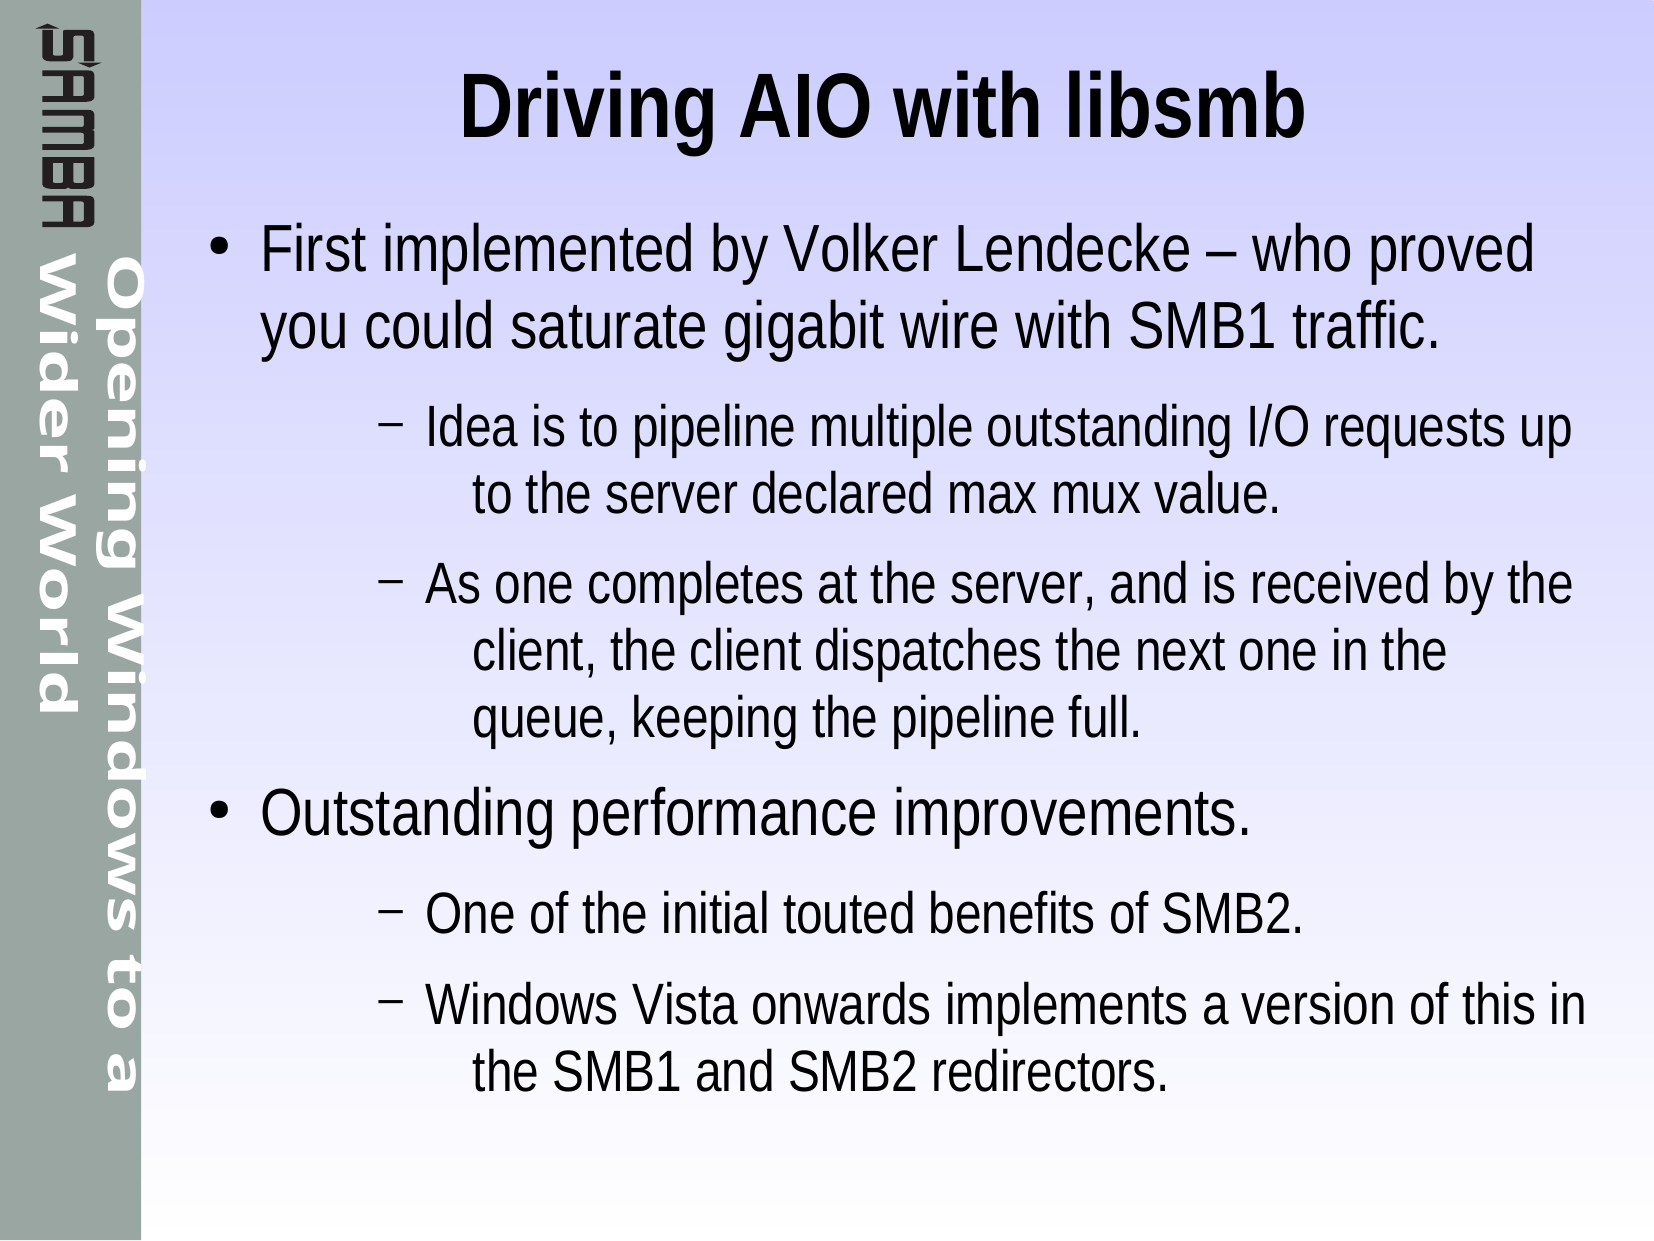

# Driving AIO with libsmb
First implemented by Volker Lendecke – who proved you could saturate gigabit wire with SMB1 traffic.
Idea is to pipeline multiple outstanding I/O requests up to the server declared max mux value.
As one completes at the server, and is received by the client, the client dispatches the next one in the queue, keeping the pipeline full.
Outstanding performance improvements.
One of the initial touted benefits of SMB2.
Windows Vista onwards implements a version of this in the SMB1 and SMB2 redirectors.